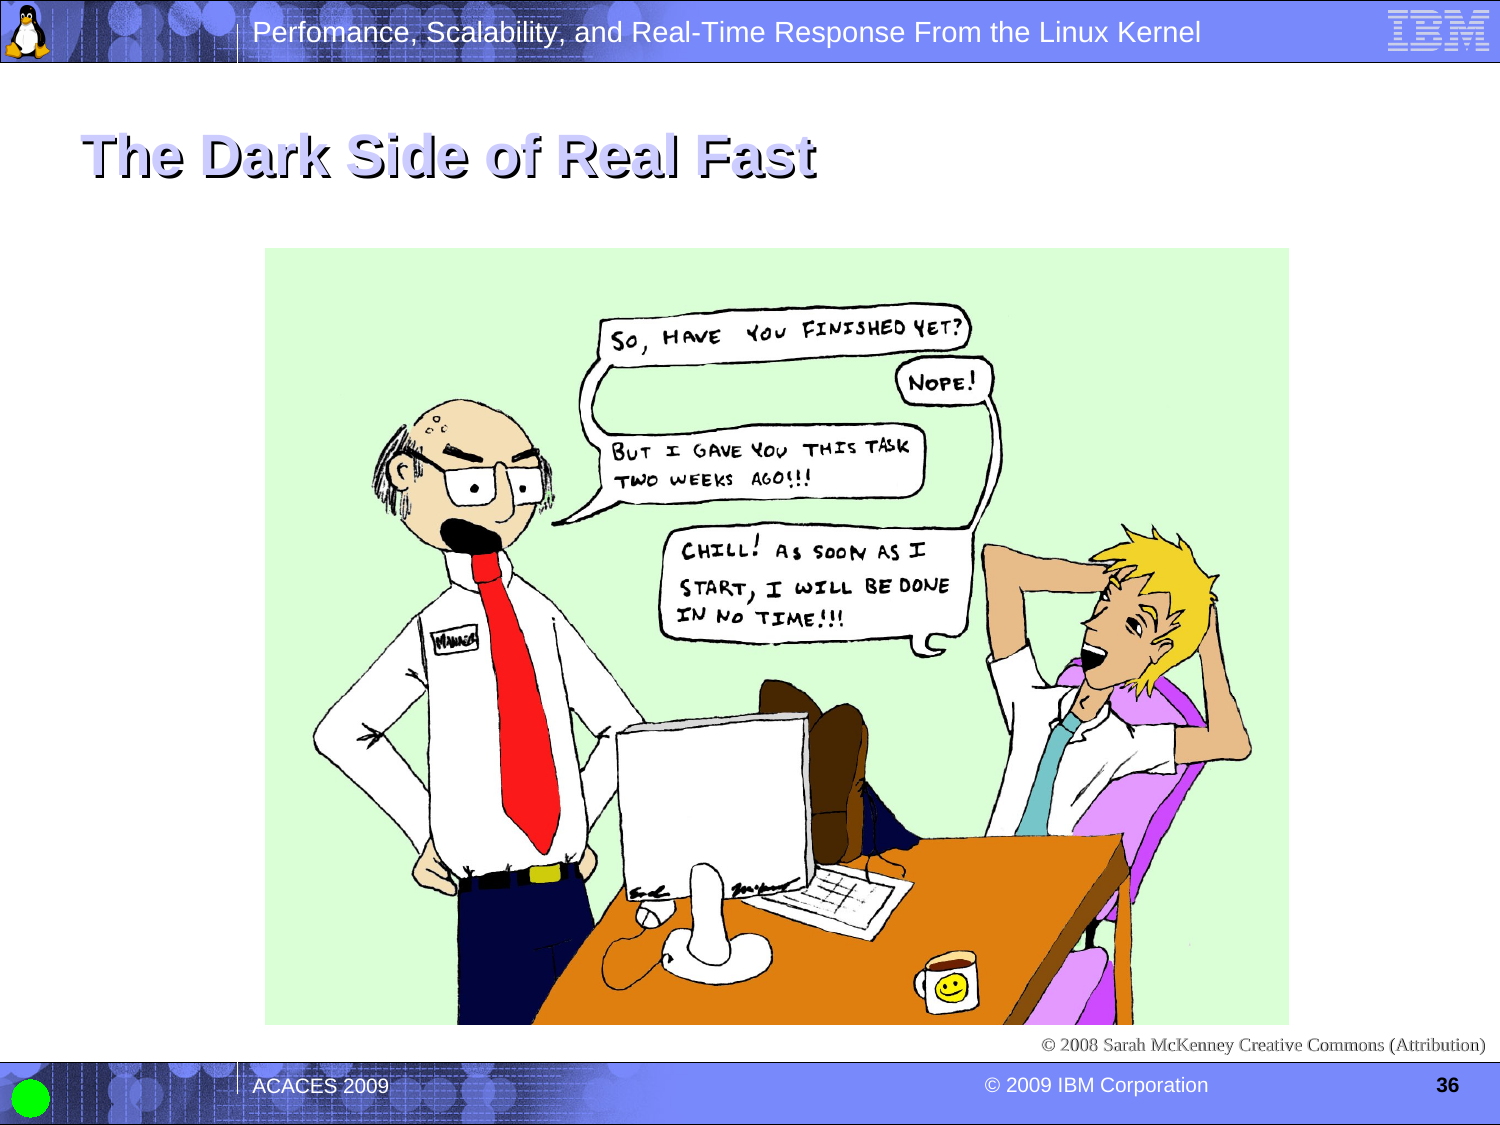

# The Dark Side of Real Fast
© 2008 Sarah McKenney Creative Commons (Attribution)
36